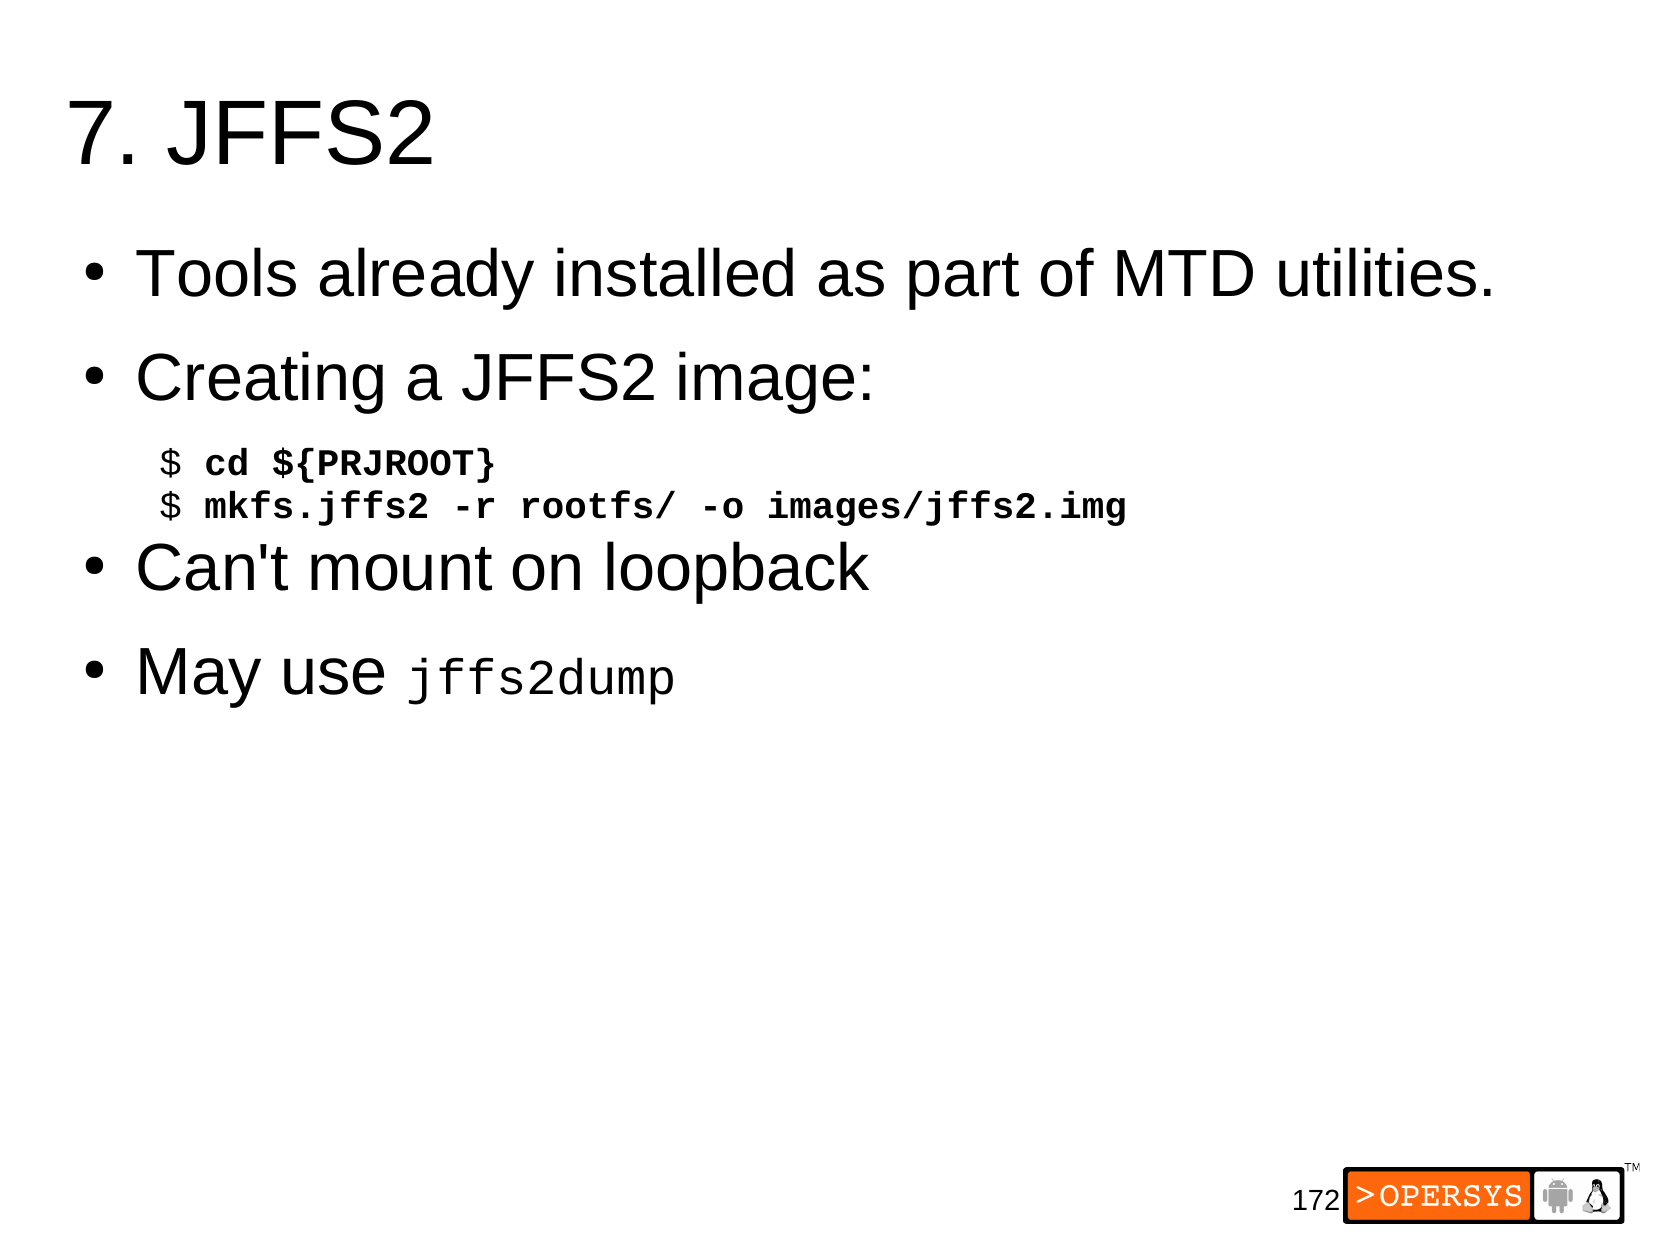

# 7. JFFS2
Tools already installed as part of MTD utilities.
Creating a JFFS2 image:
$ cd ${PRJROOT}
$ mkfs.jffs2 -r rootfs/ -o images/jffs2.img
Can't mount on loopback
May use jffs2dump